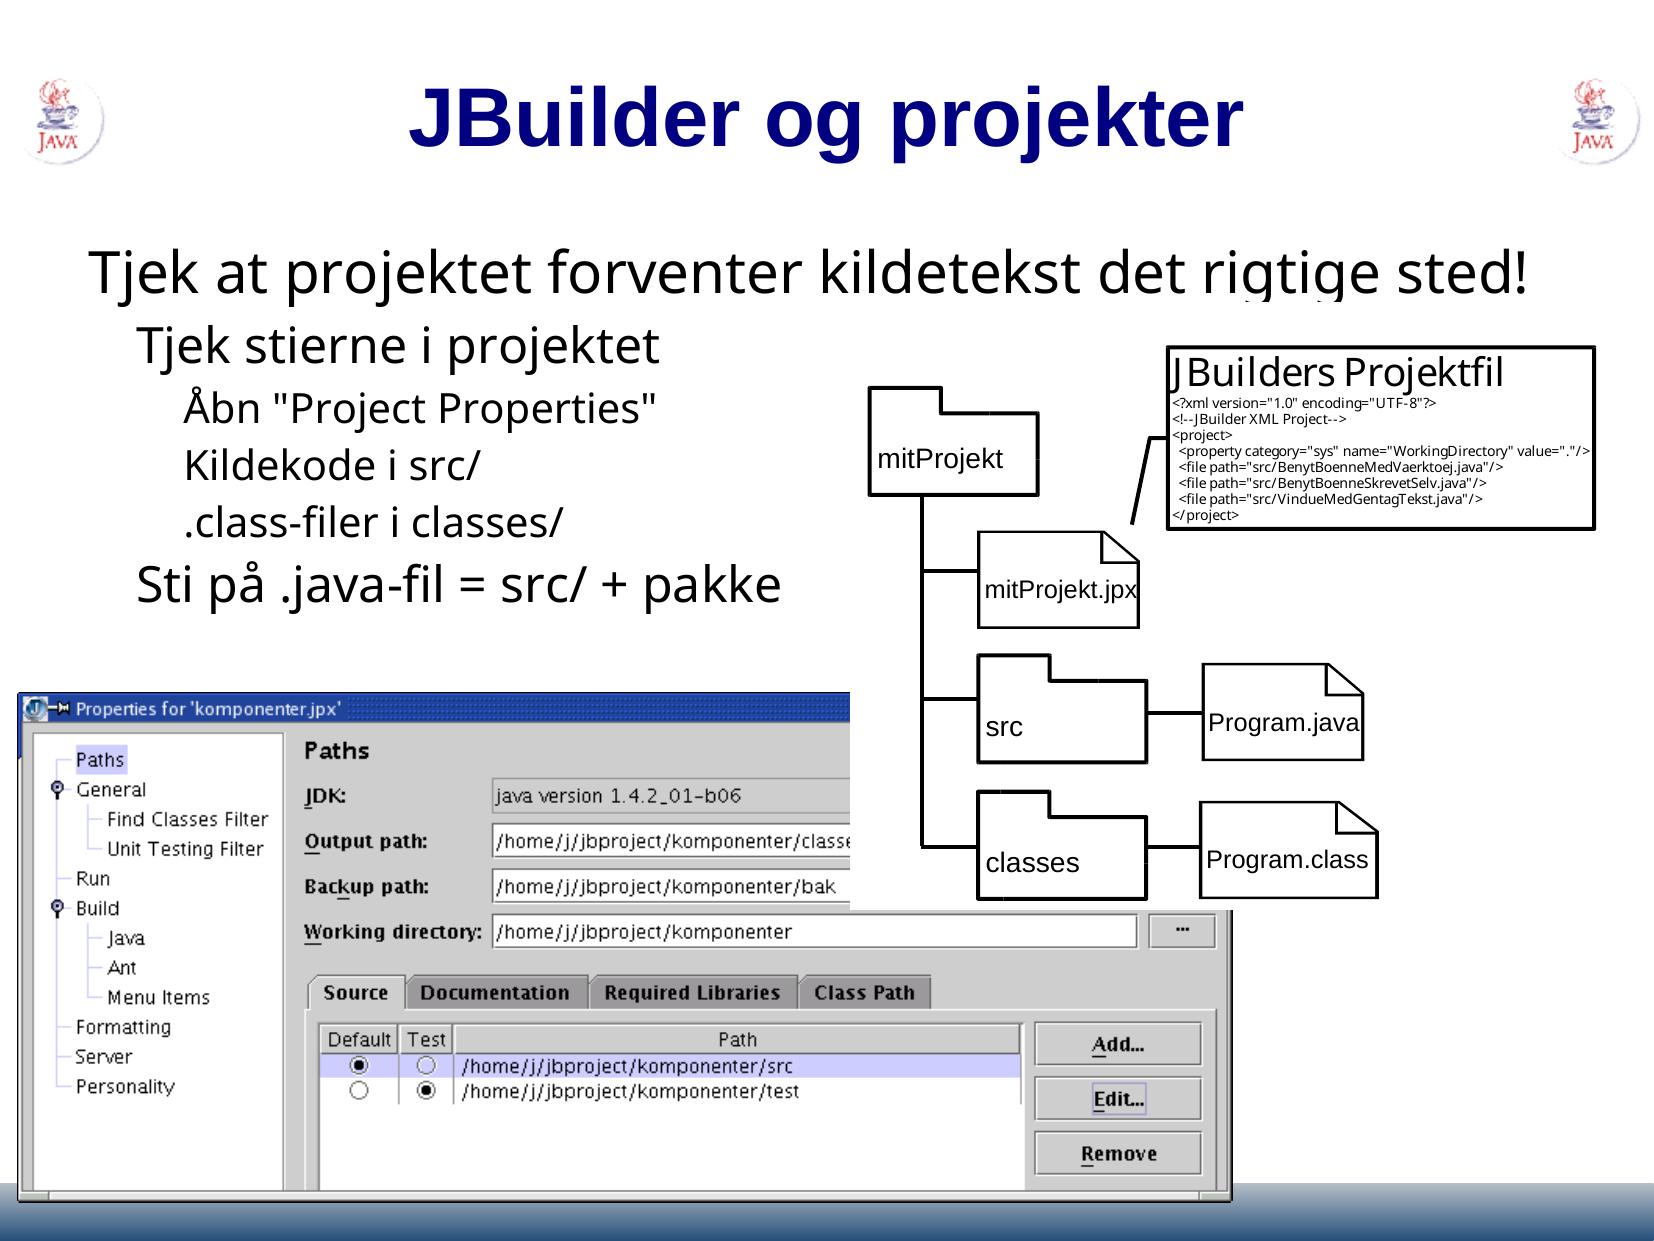

# JBuilder og projekter
Tjek at projektet forventer kildetekst det rigtige sted!
Tjek stierne i projektet
Åbn "Project Properties"
Kildekode i src/
.class-filer i classes/
Sti på .java-fil = src/ + pakke